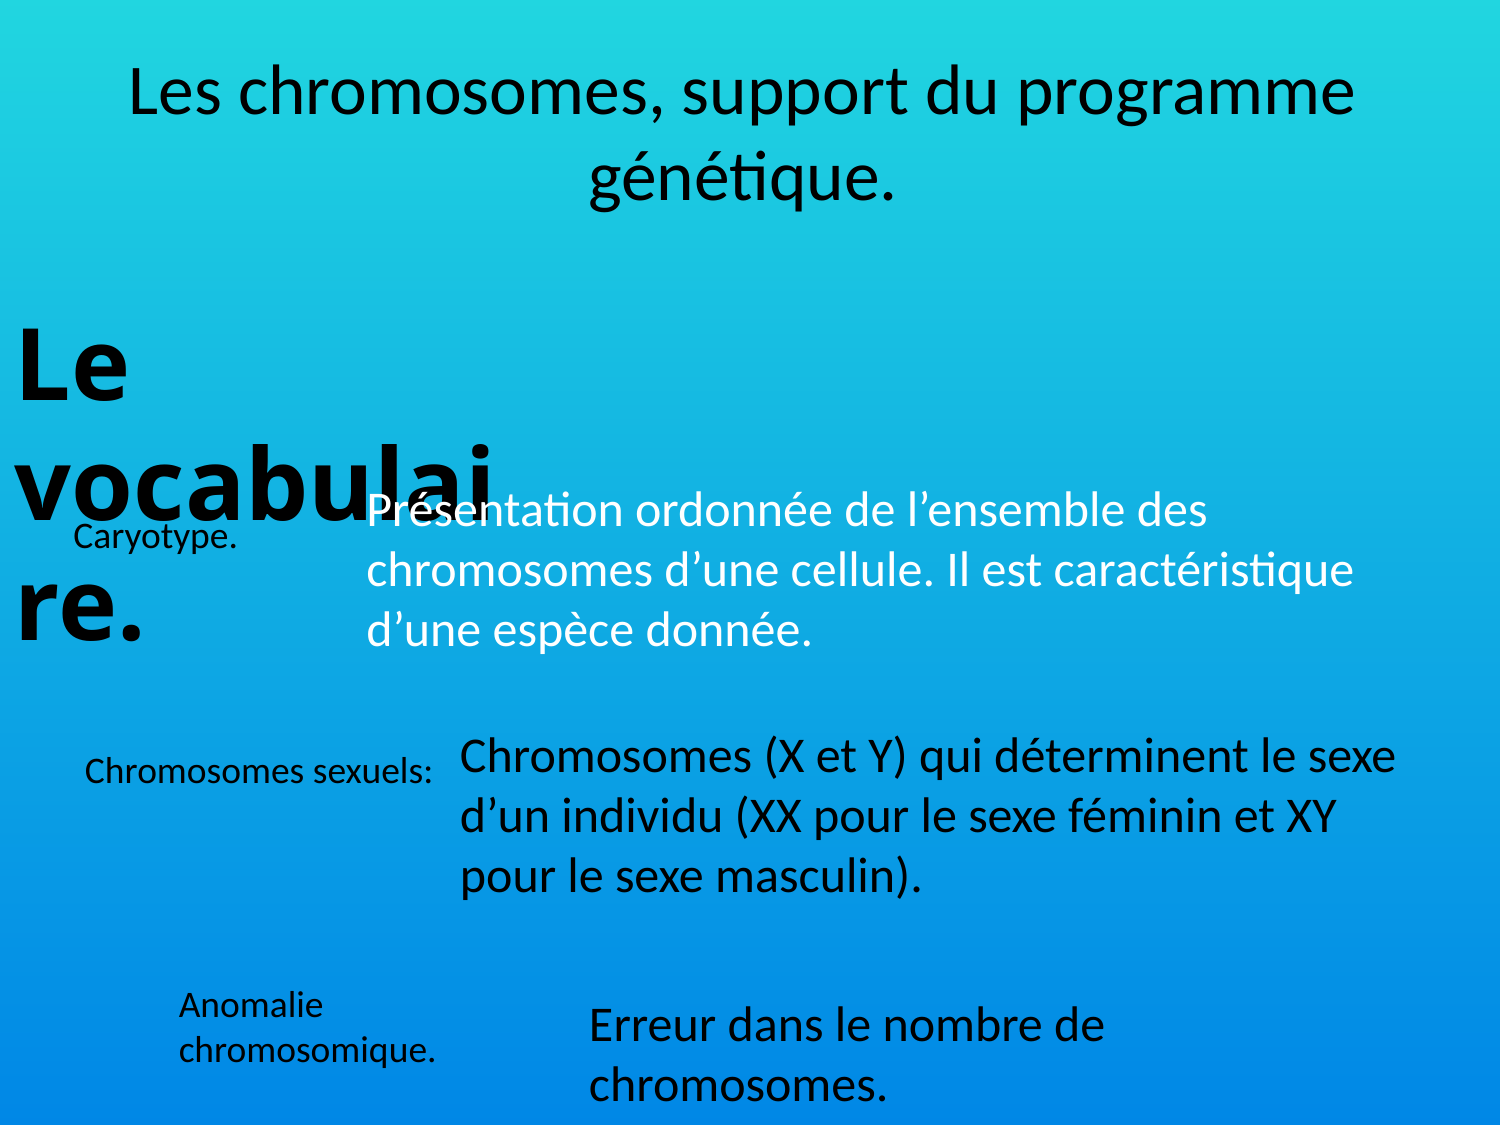

# Les chromosomes, support du programme génétique.
Le vocabulaire.
Présentation ordonnée de l’ensemble des chromosomes d’une cellule. Il est caractéristique d’une espèce donnée.
Caryotype.
Chromosomes (X et Y) qui déterminent le sexe d’un individu (XX pour le sexe féminin et XY pour le sexe masculin).
Chromosomes sexuels:
Anomalie chromosomique.
Erreur dans le nombre de chromosomes.